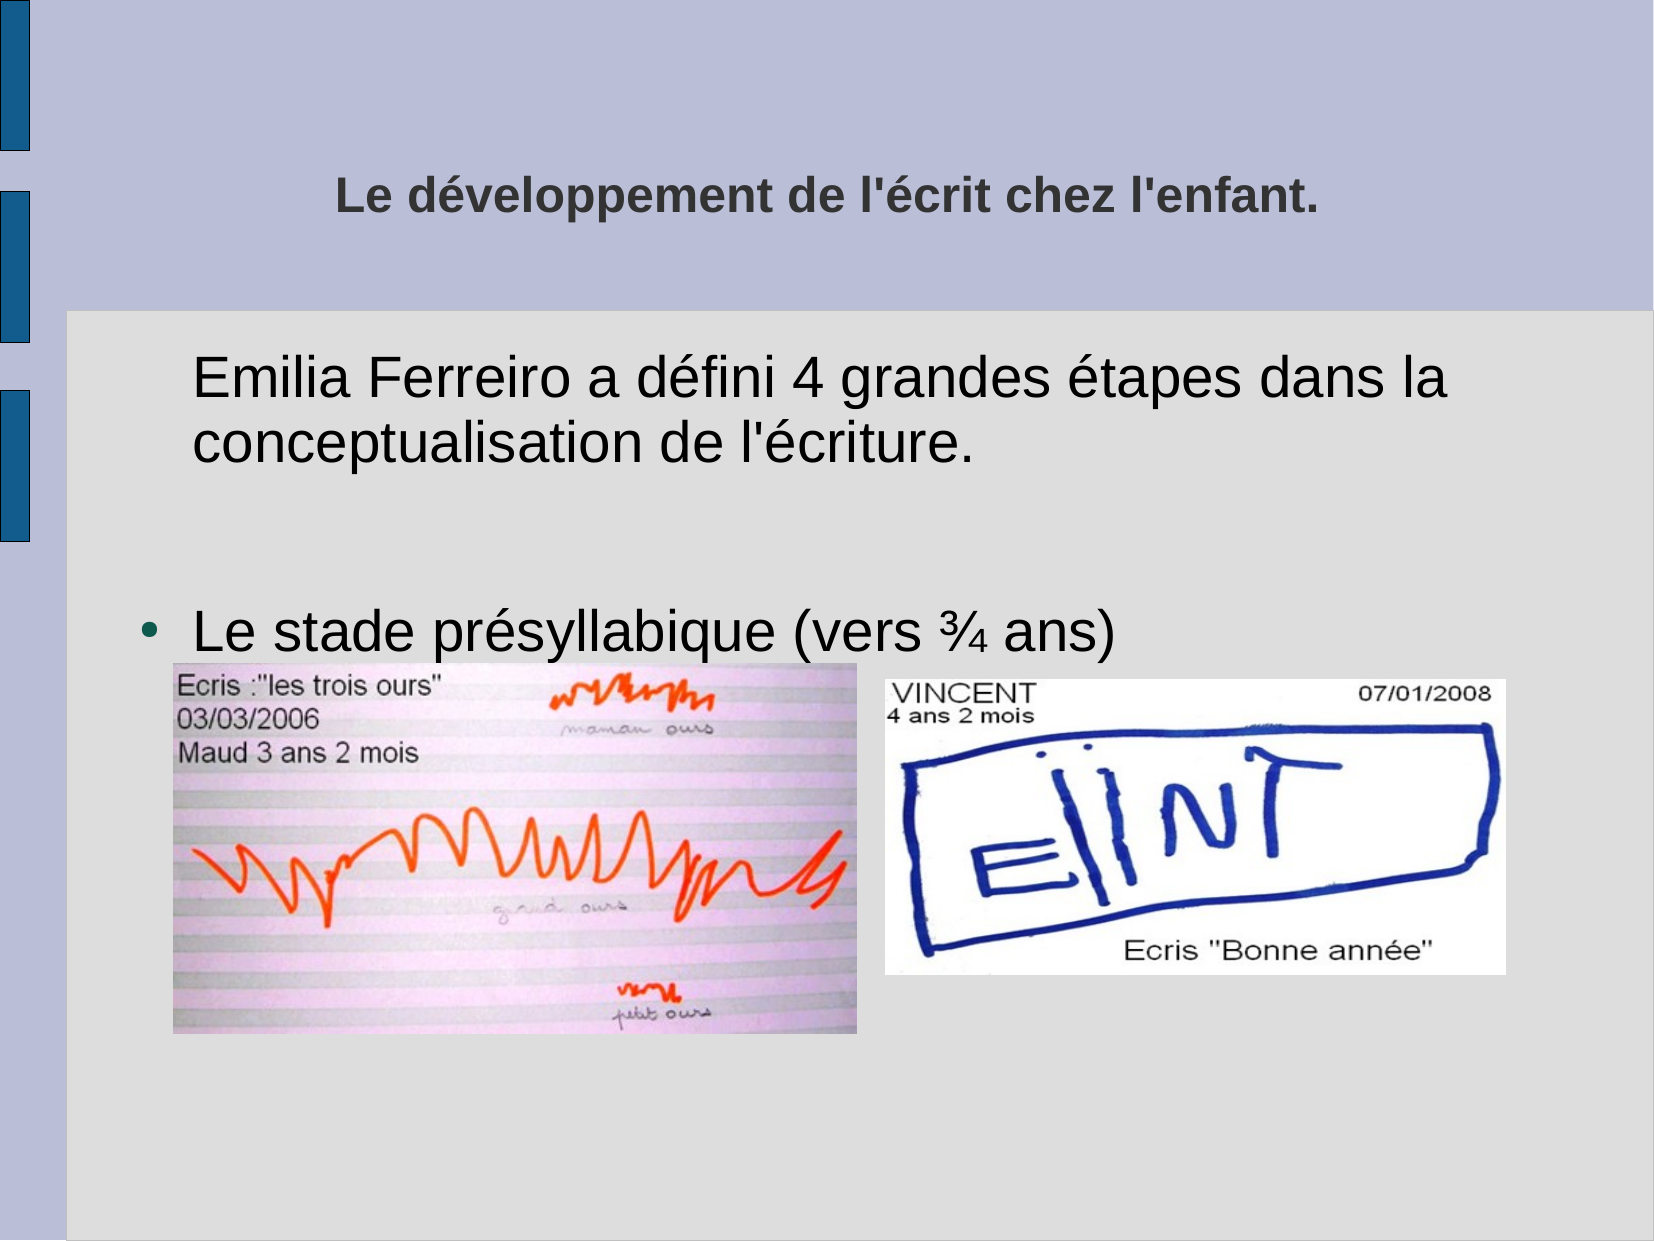

# Le développement de l'écrit chez l'enfant.
Emilia Ferreiro a défini 4 grandes étapes dans la conceptualisation de l'écriture.
Le stade présyllabique (vers ¾ ans)